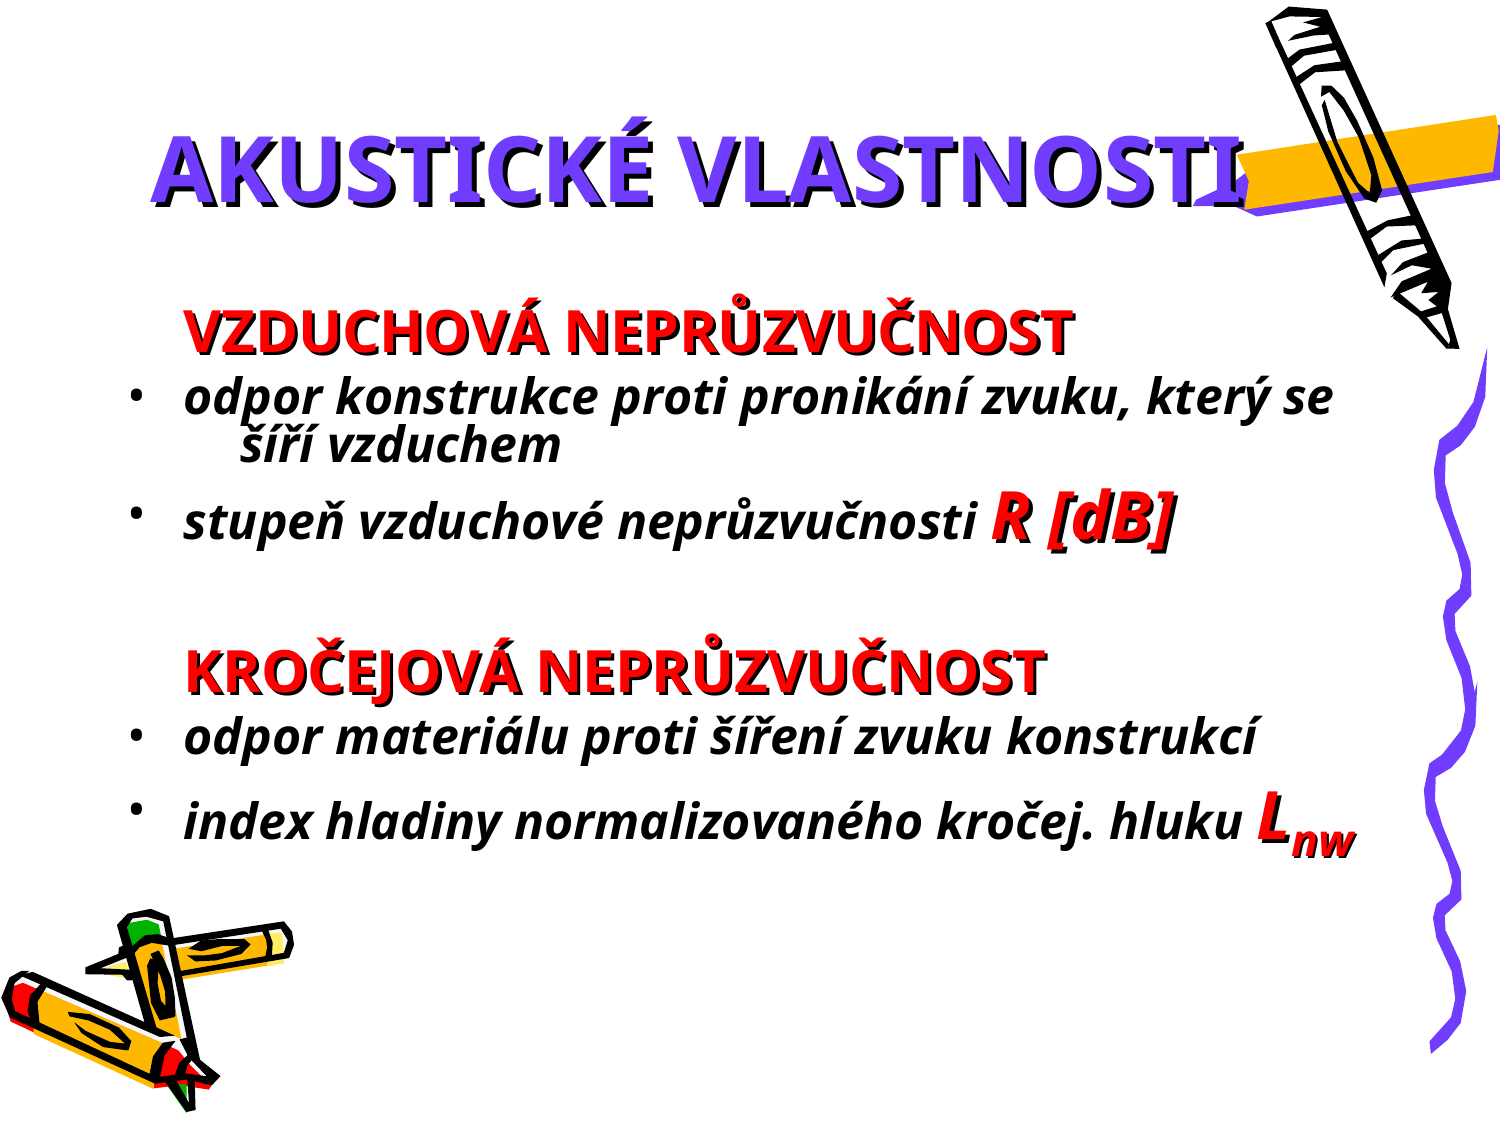

# AKUSTICKÉ VLASTNOSTI
VZDUCHOVÁ NEPRŮZVUČNOST
odpor konstrukce proti pronikání zvuku, který se šíří vzduchem
stupeň vzduchové neprůzvučnosti R [dB]
KROČEJOVÁ NEPRŮZVUČNOST
odpor materiálu proti šíření zvuku konstrukcí
index hladiny normalizovaného kročej. hluku Lnw